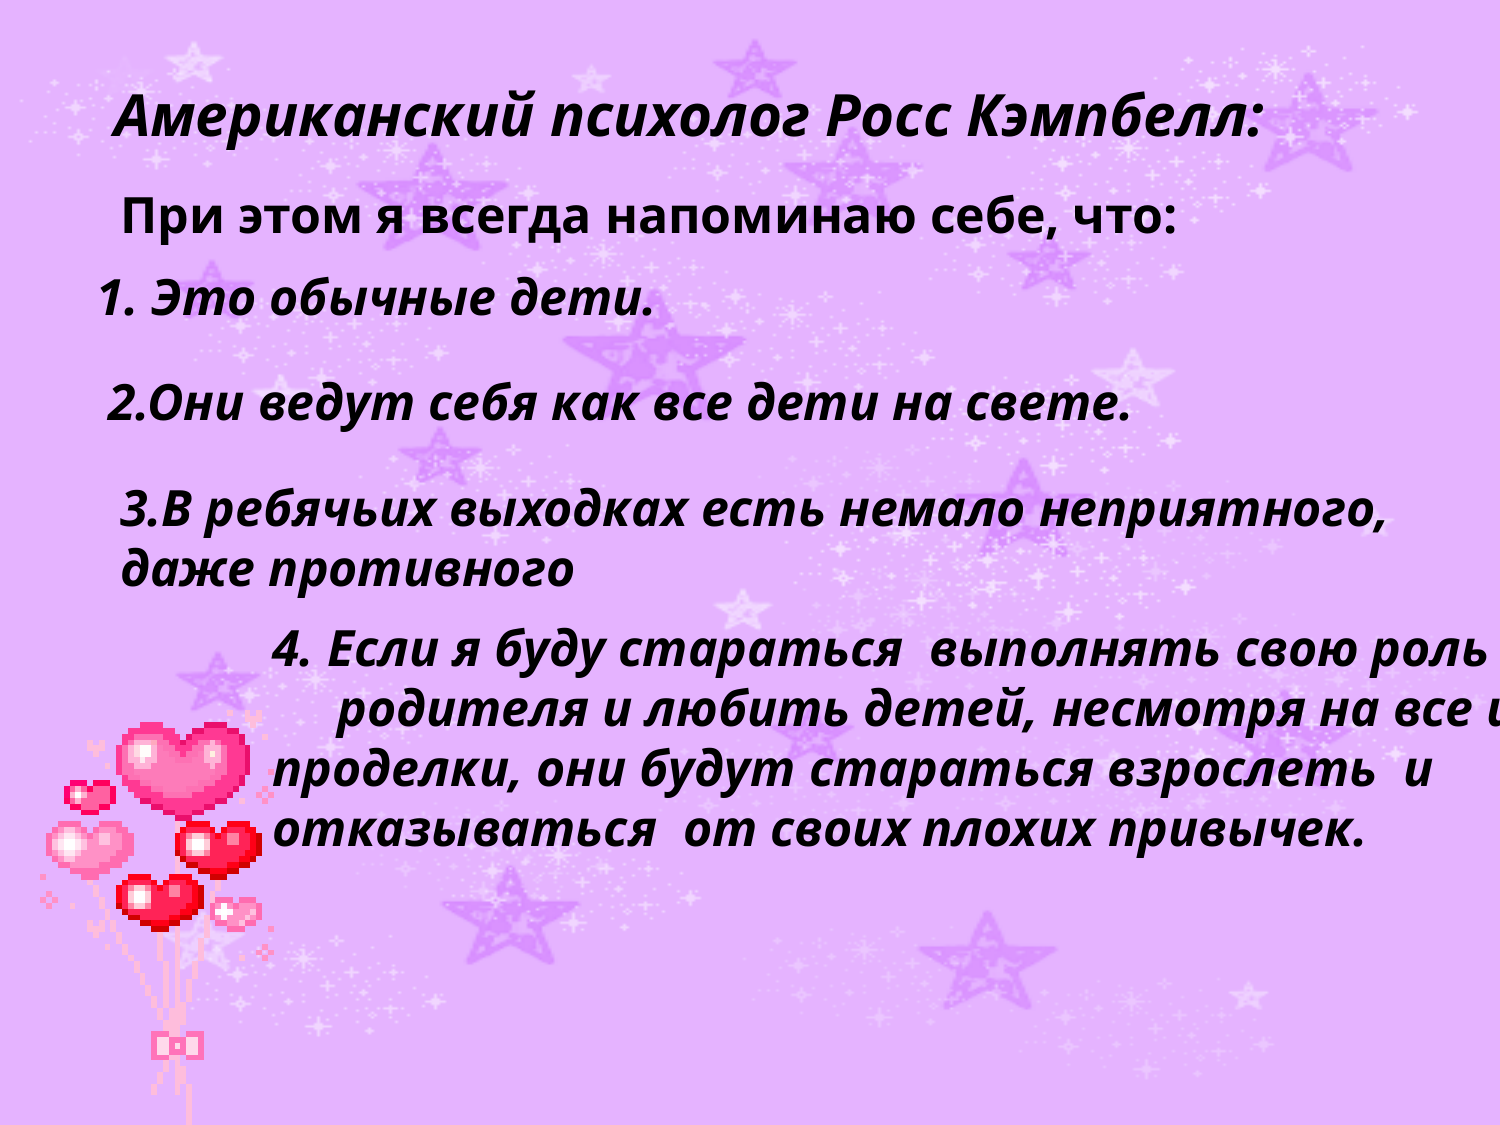

Американский психолог Росс Кэмпбелл:
При этом я всегда напоминаю себе, что:
1. Это обычные дети.
2.Они ведут себя как все дети на свете.
3.В ребячьих выходках есть немало неприятного, даже противного
4. Если я буду стараться выполнять свою роль родителя и любить детей, несмотря на все их
проделки, они будут стараться взрослеть и отказываться от своих плохих привычек.